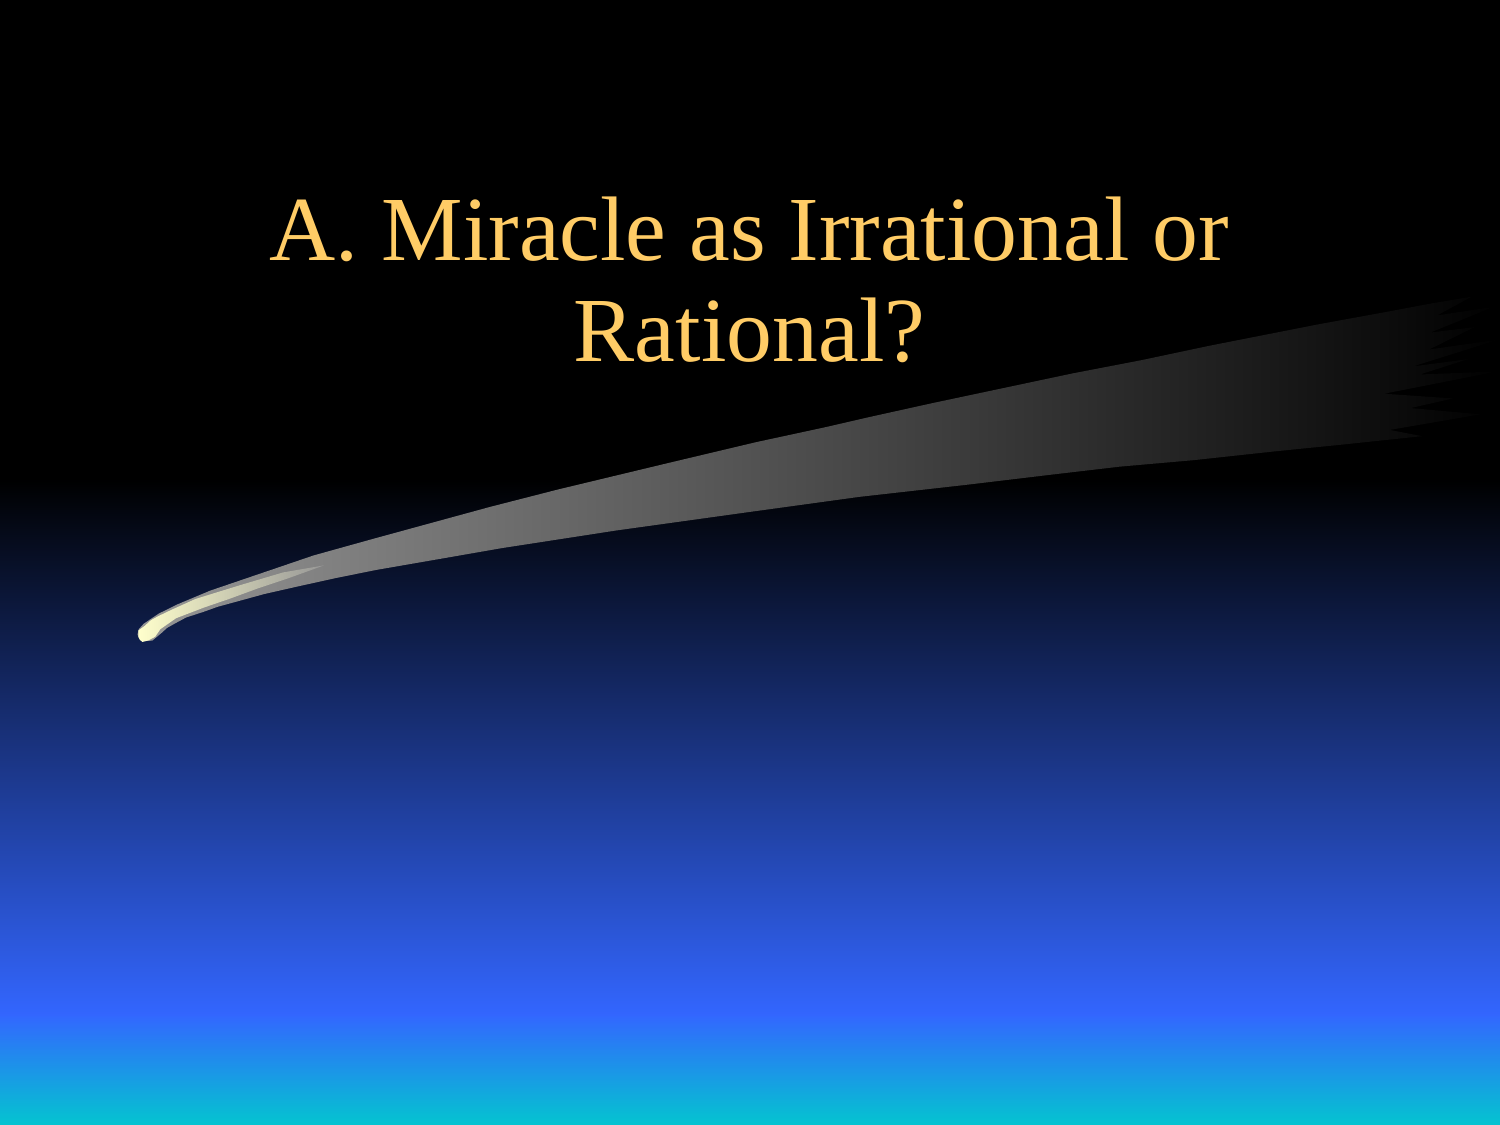

# A. Miracle as Irrational or Rational?